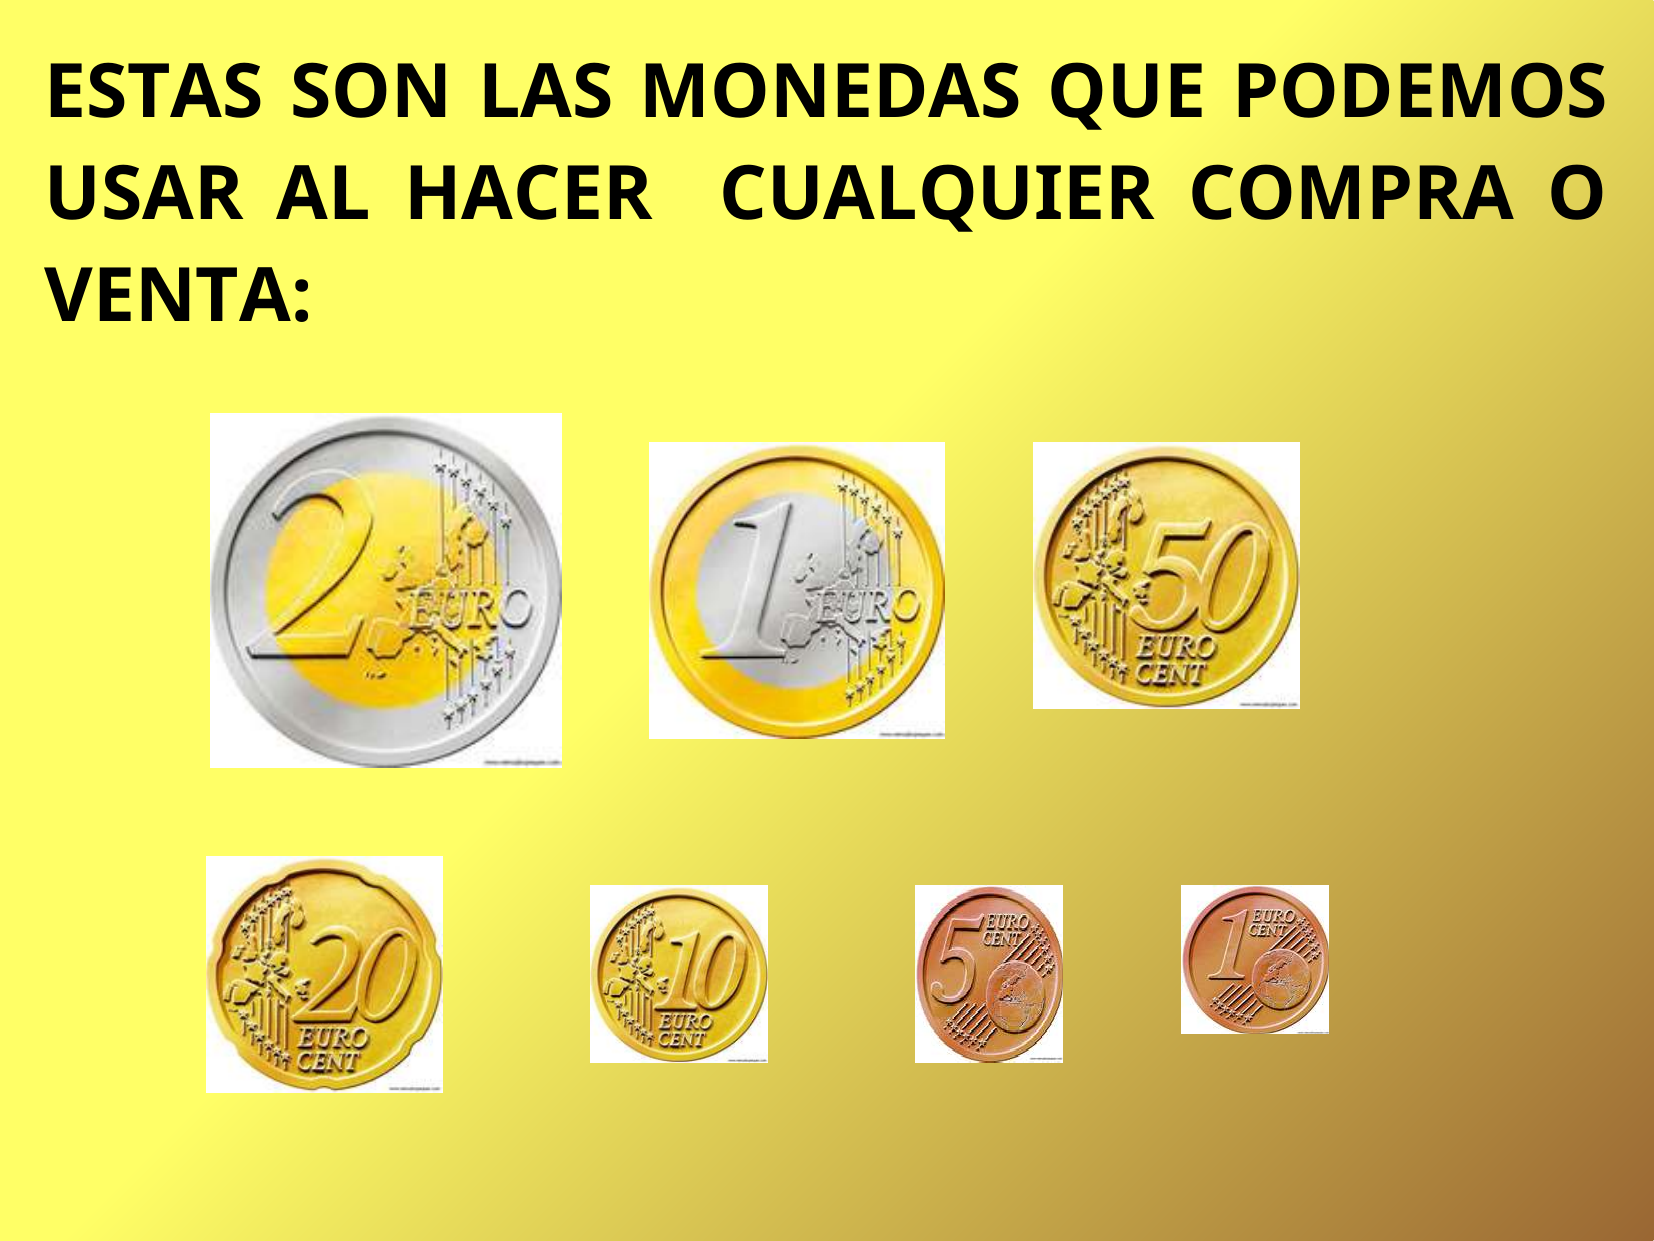

ESTAS SON LAS MONEDAS QUE PODEMOS USAR AL HACER CUALQUIER COMPRA O VENTA: